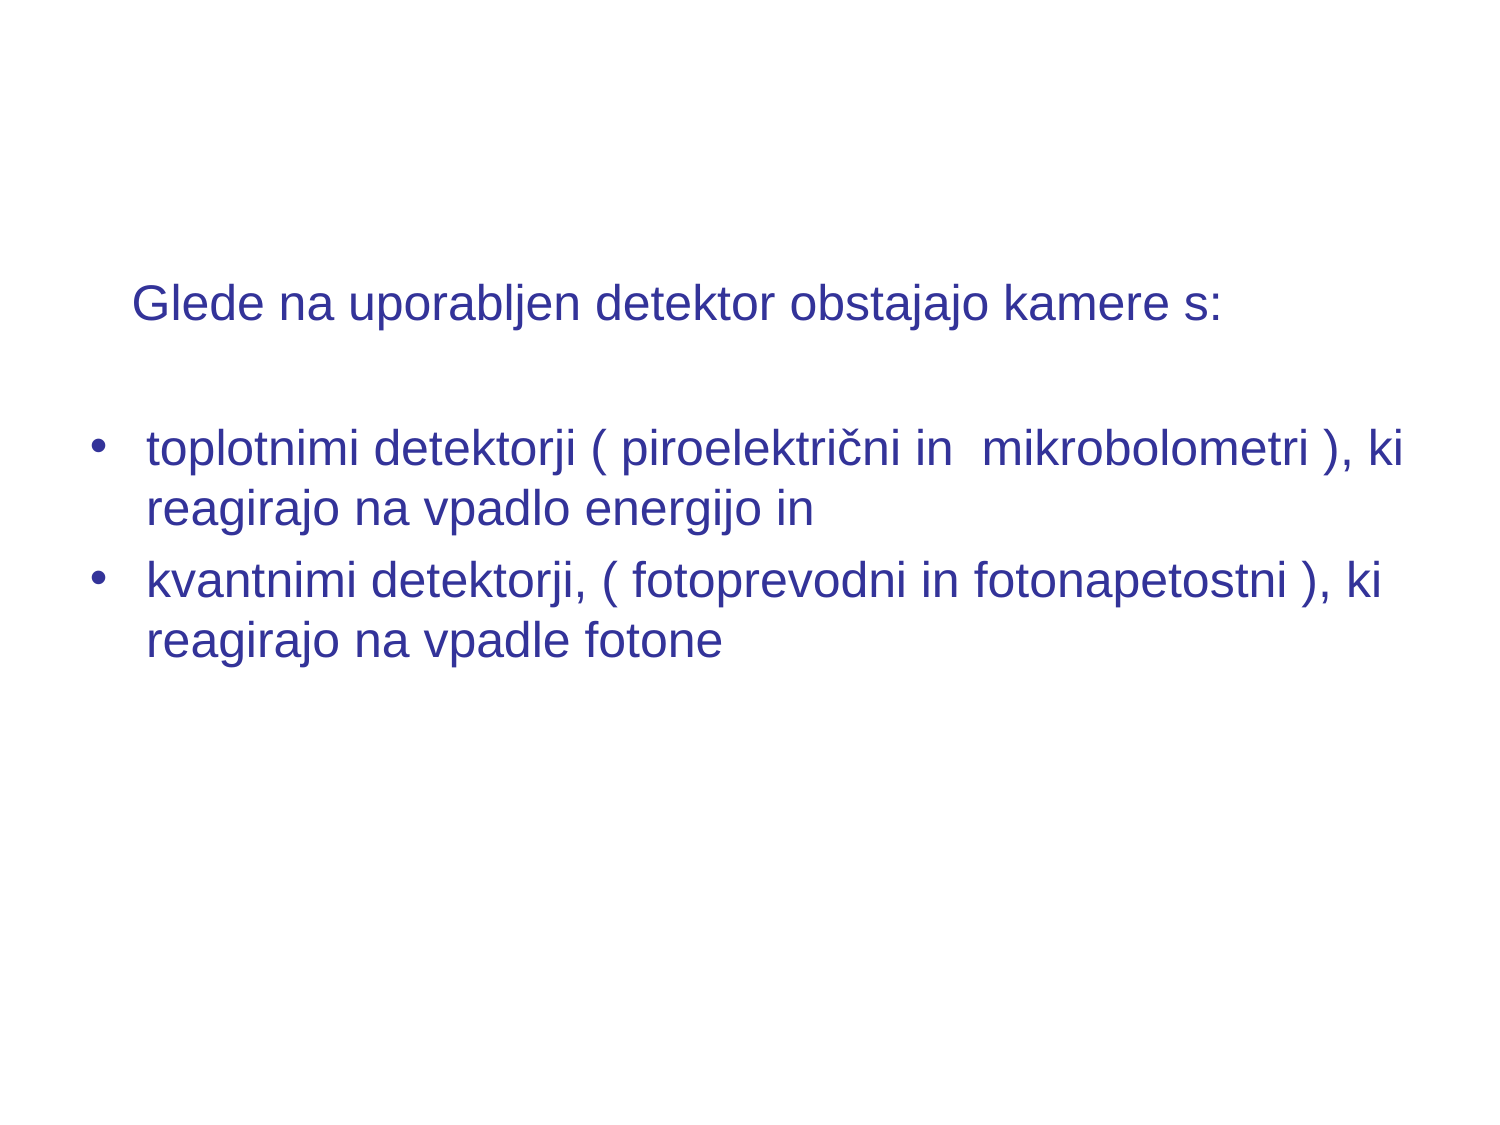

# Glede na uporabljen detektor obstajajo kamere s:
toplotnimi detektorji ( piroelektrični in mikrobolometri ), ki reagirajo na vpadlo energijo in
kvantnimi detektorji, ( fotoprevodni in fotonapetostni ), ki reagirajo na vpadle fotone